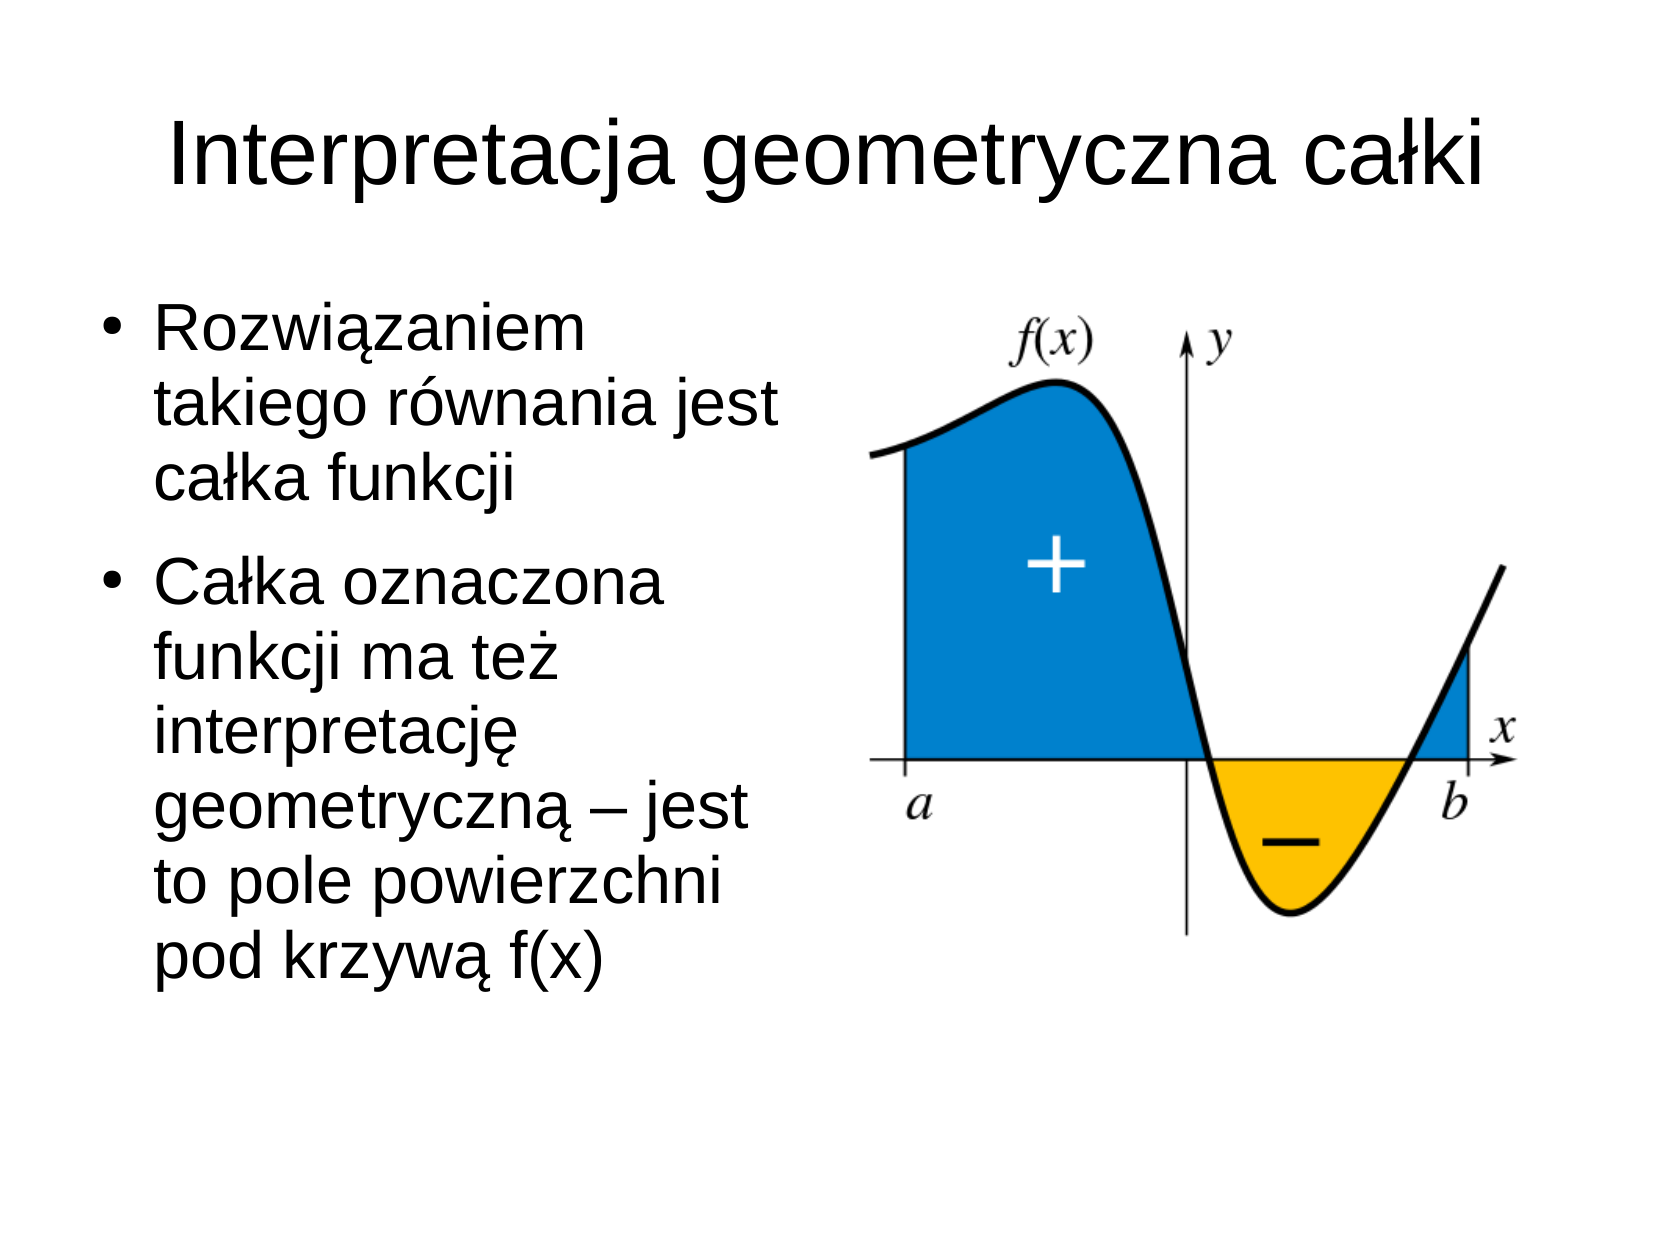

# Interpretacja geometryczna całki
Rozwiązaniem takiego równania jest całka funkcji
Całka oznaczona funkcji ma też interpretację geometryczną – jest to pole powierzchni pod krzywą f(x)